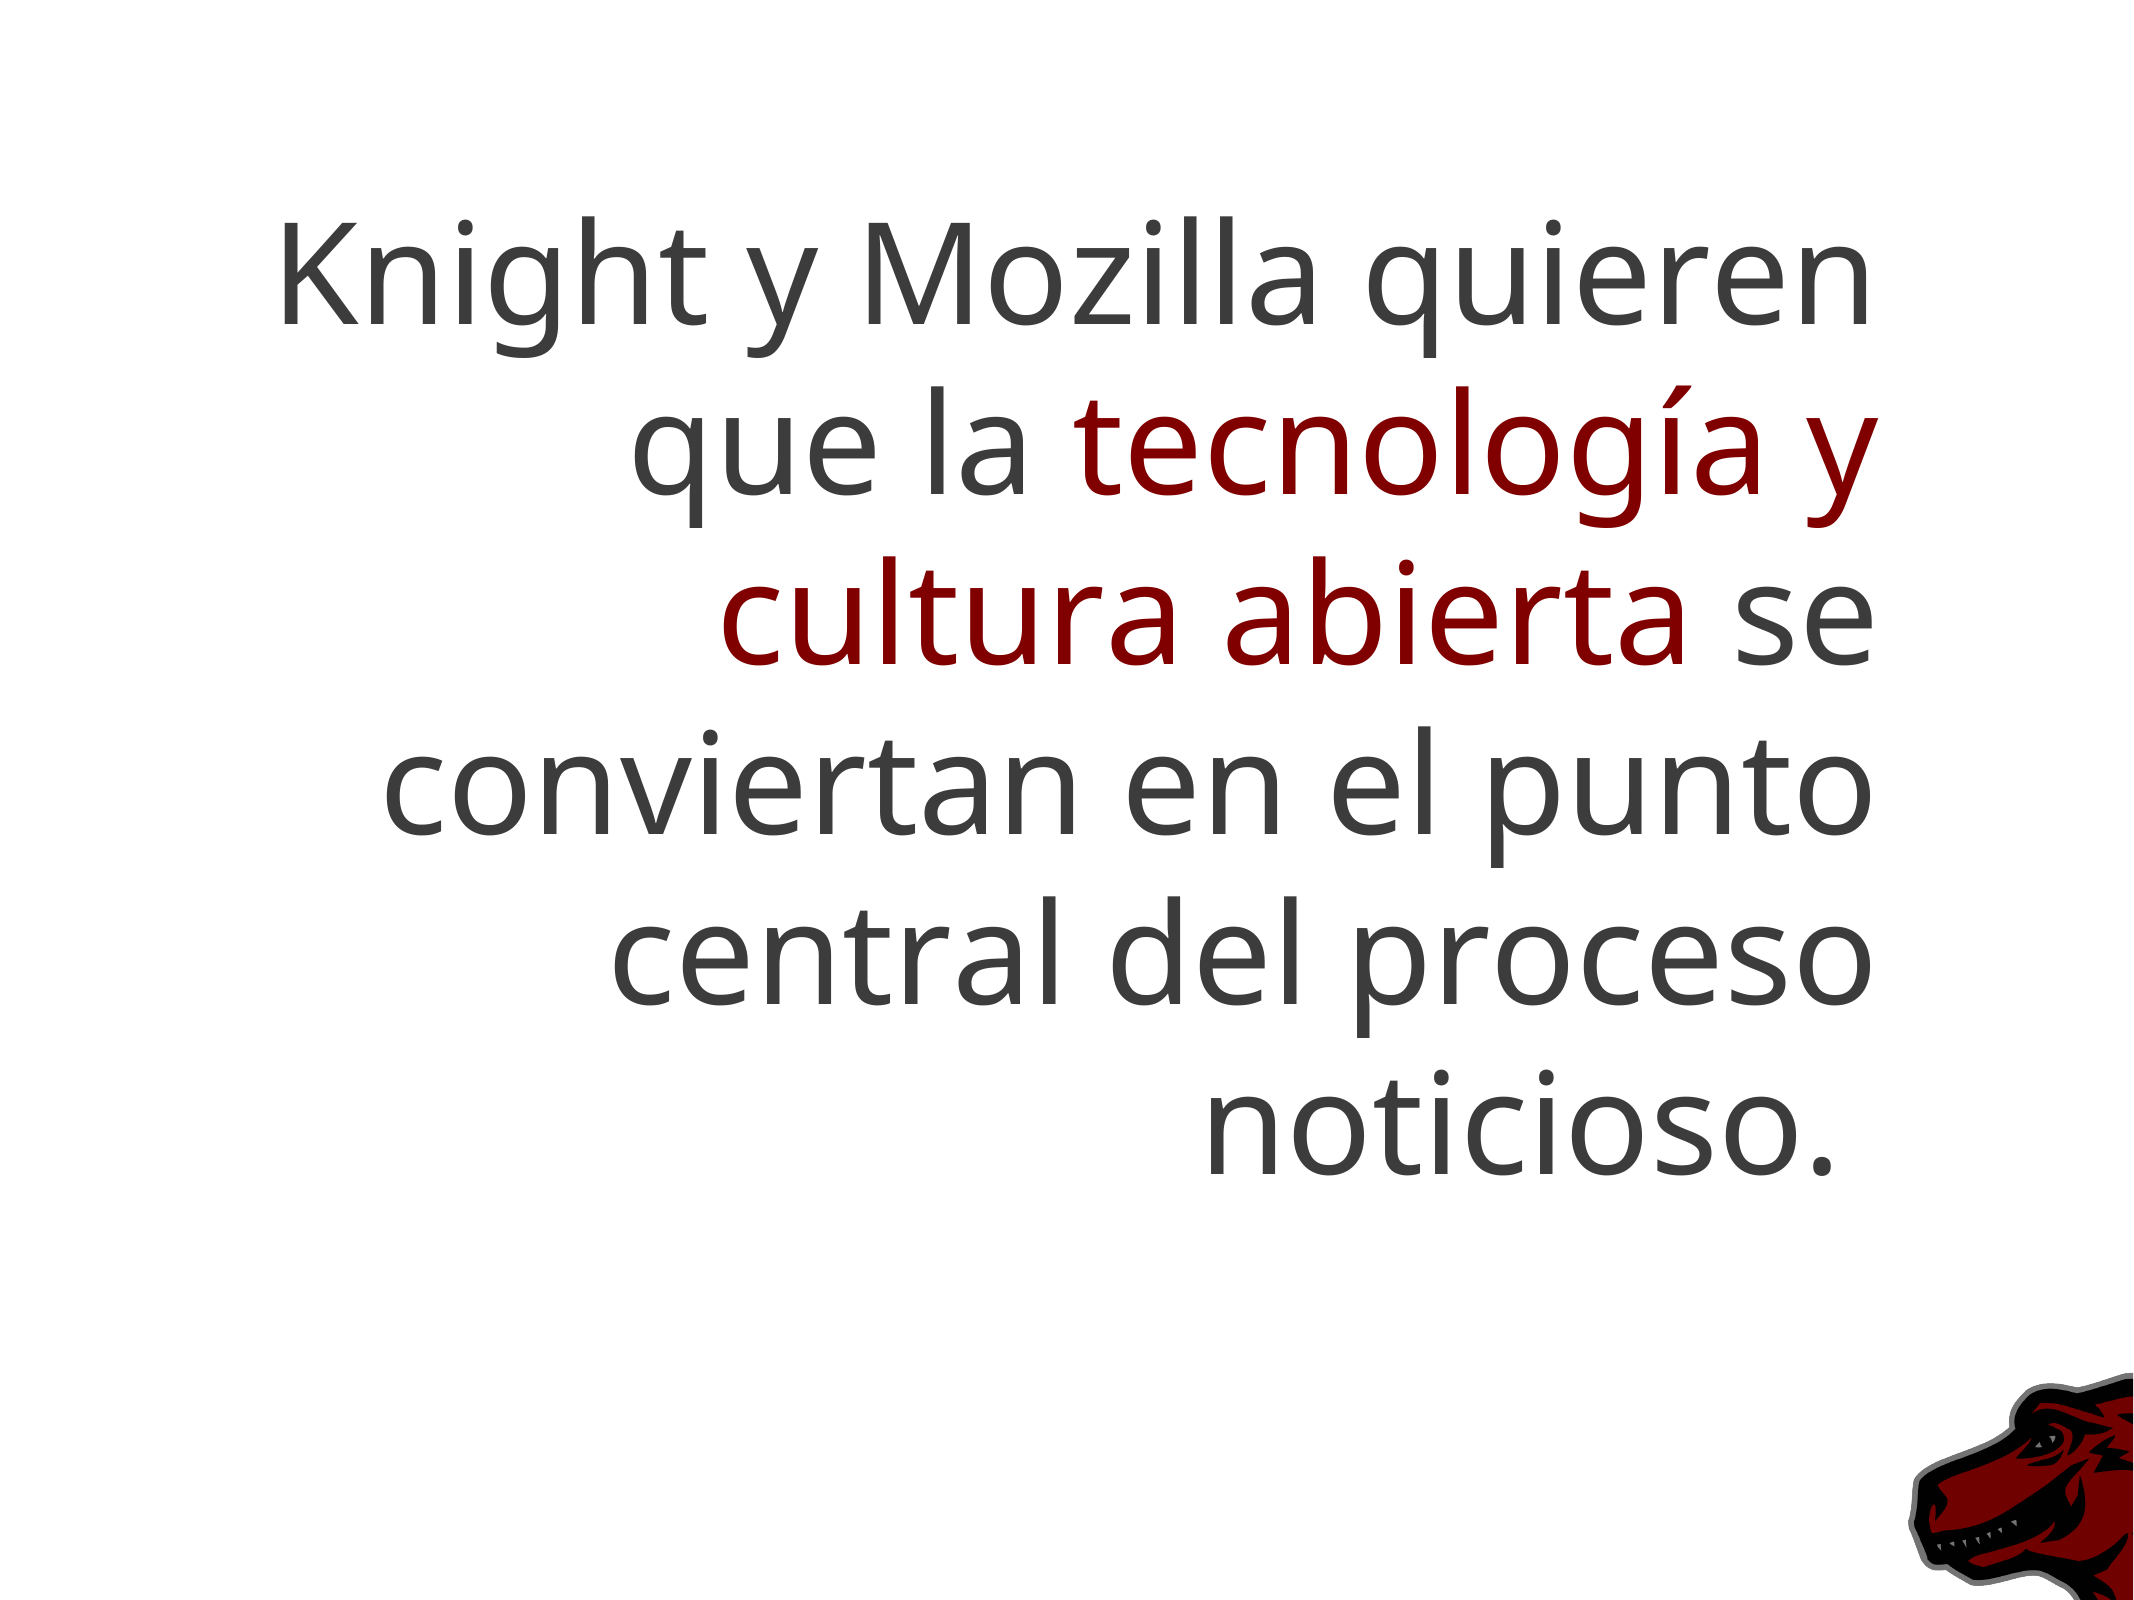

Knight y Mozilla quieren que la tecnología y cultura abierta se conviertan en el punto central del proceso noticioso.